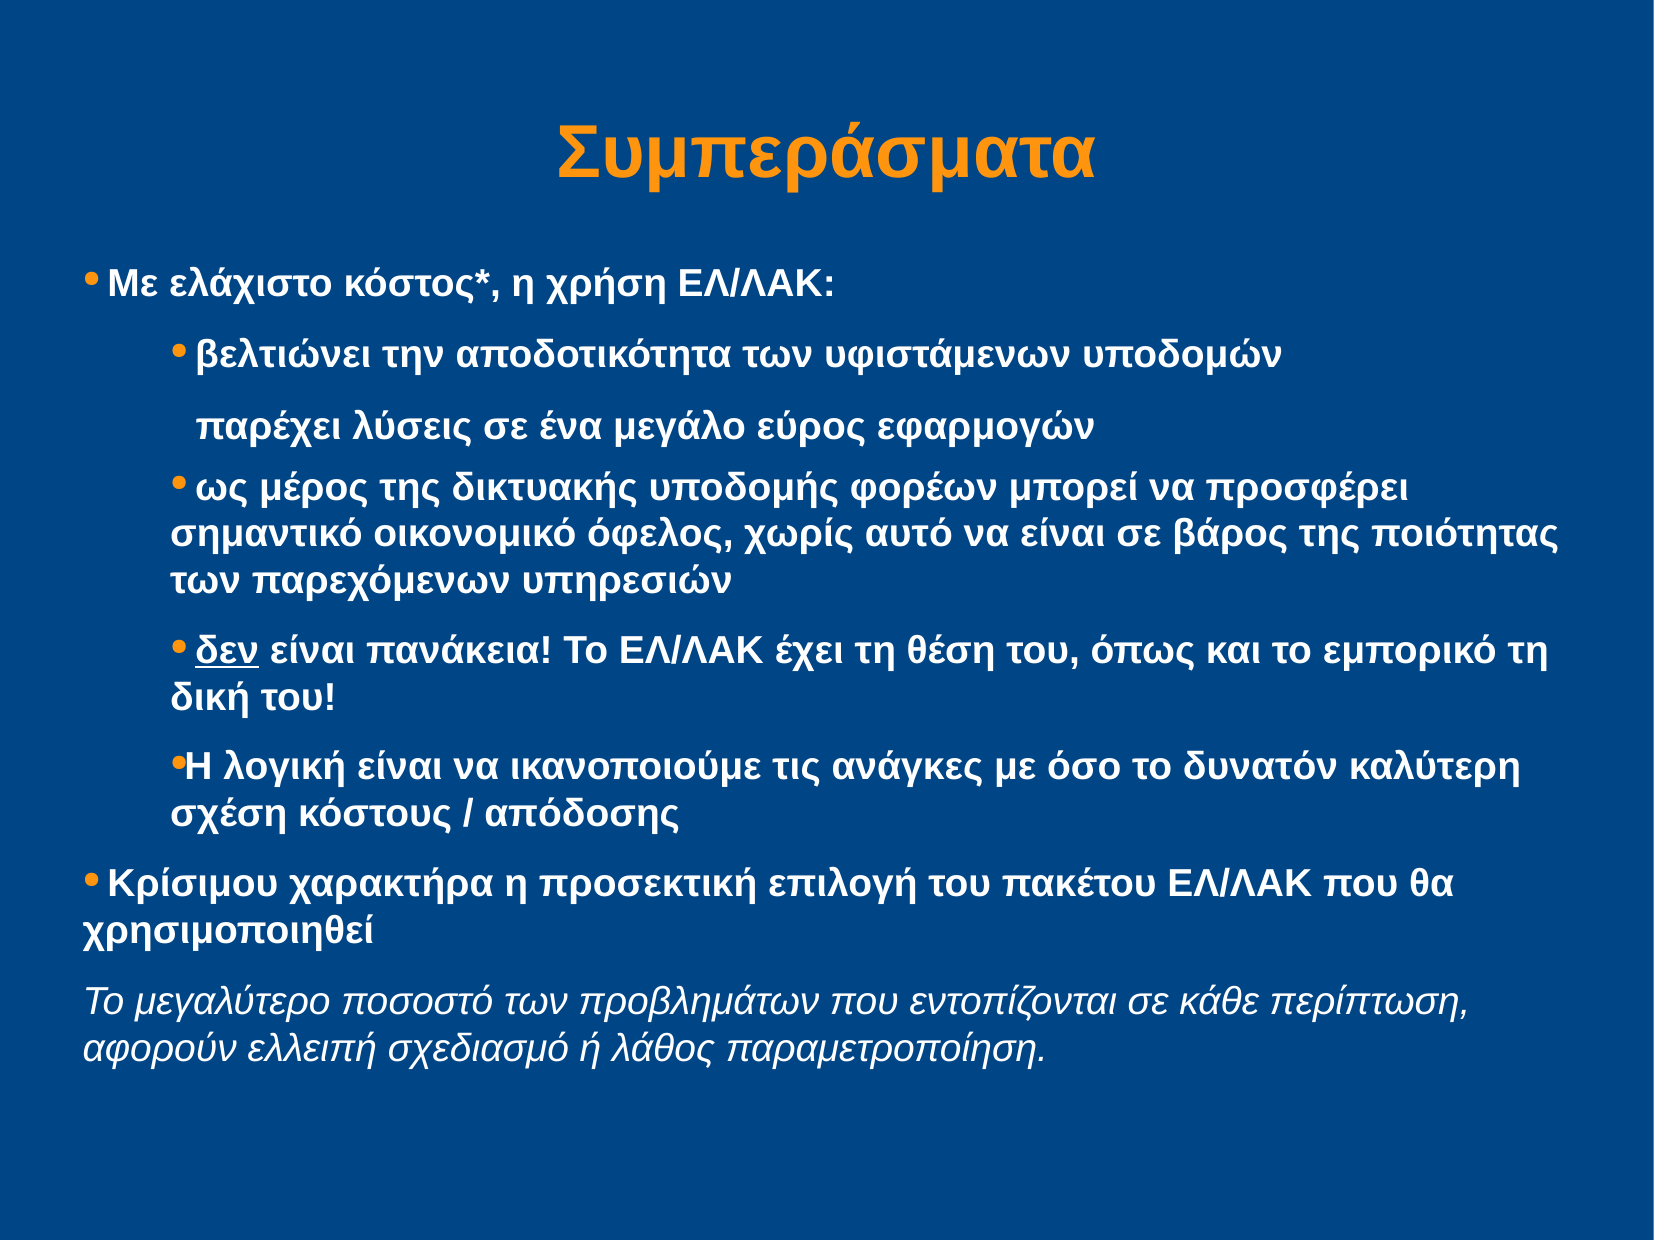

Συμπεράσματα
# Με ελάχιστο κόστος*, η χρήση ΕΛ/ΛΑΚ:
 βελτιώνει την αποδοτικότητα των υφιστάμενων υποδομών
 παρέχει λύσεις σε ένα μεγάλο εύρος εφαρμογών
 ως μέρος της δικτυακής υποδομής φορέων μπορεί να προσφέρει σημαντικό οικονομικό όφελος, χωρίς αυτό να είναι σε βάρος της ποιότητας των παρεχόμενων υπηρεσιών
 δεν είναι πανάκεια! Το ΕΛ/ΛΑΚ έχει τη θέση του, όπως και το εμπορικό τη δική του!
Η λογική είναι να ικανοποιούμε τις ανάγκες με όσο το δυνατόν καλύτερη σχέση κόστους / απόδοσης
 Κρίσιμου χαρακτήρα η προσεκτική επιλογή του πακέτου ΕΛ/ΛΑΚ που θα χρησιμοποιηθεί
Το μεγαλύτερο ποσοστό των προβλημάτων που εντοπίζονται σε κάθε περίπτωση, αφορούν ελλειπή σχεδιασμό ή λάθος παραμετροποίηση.